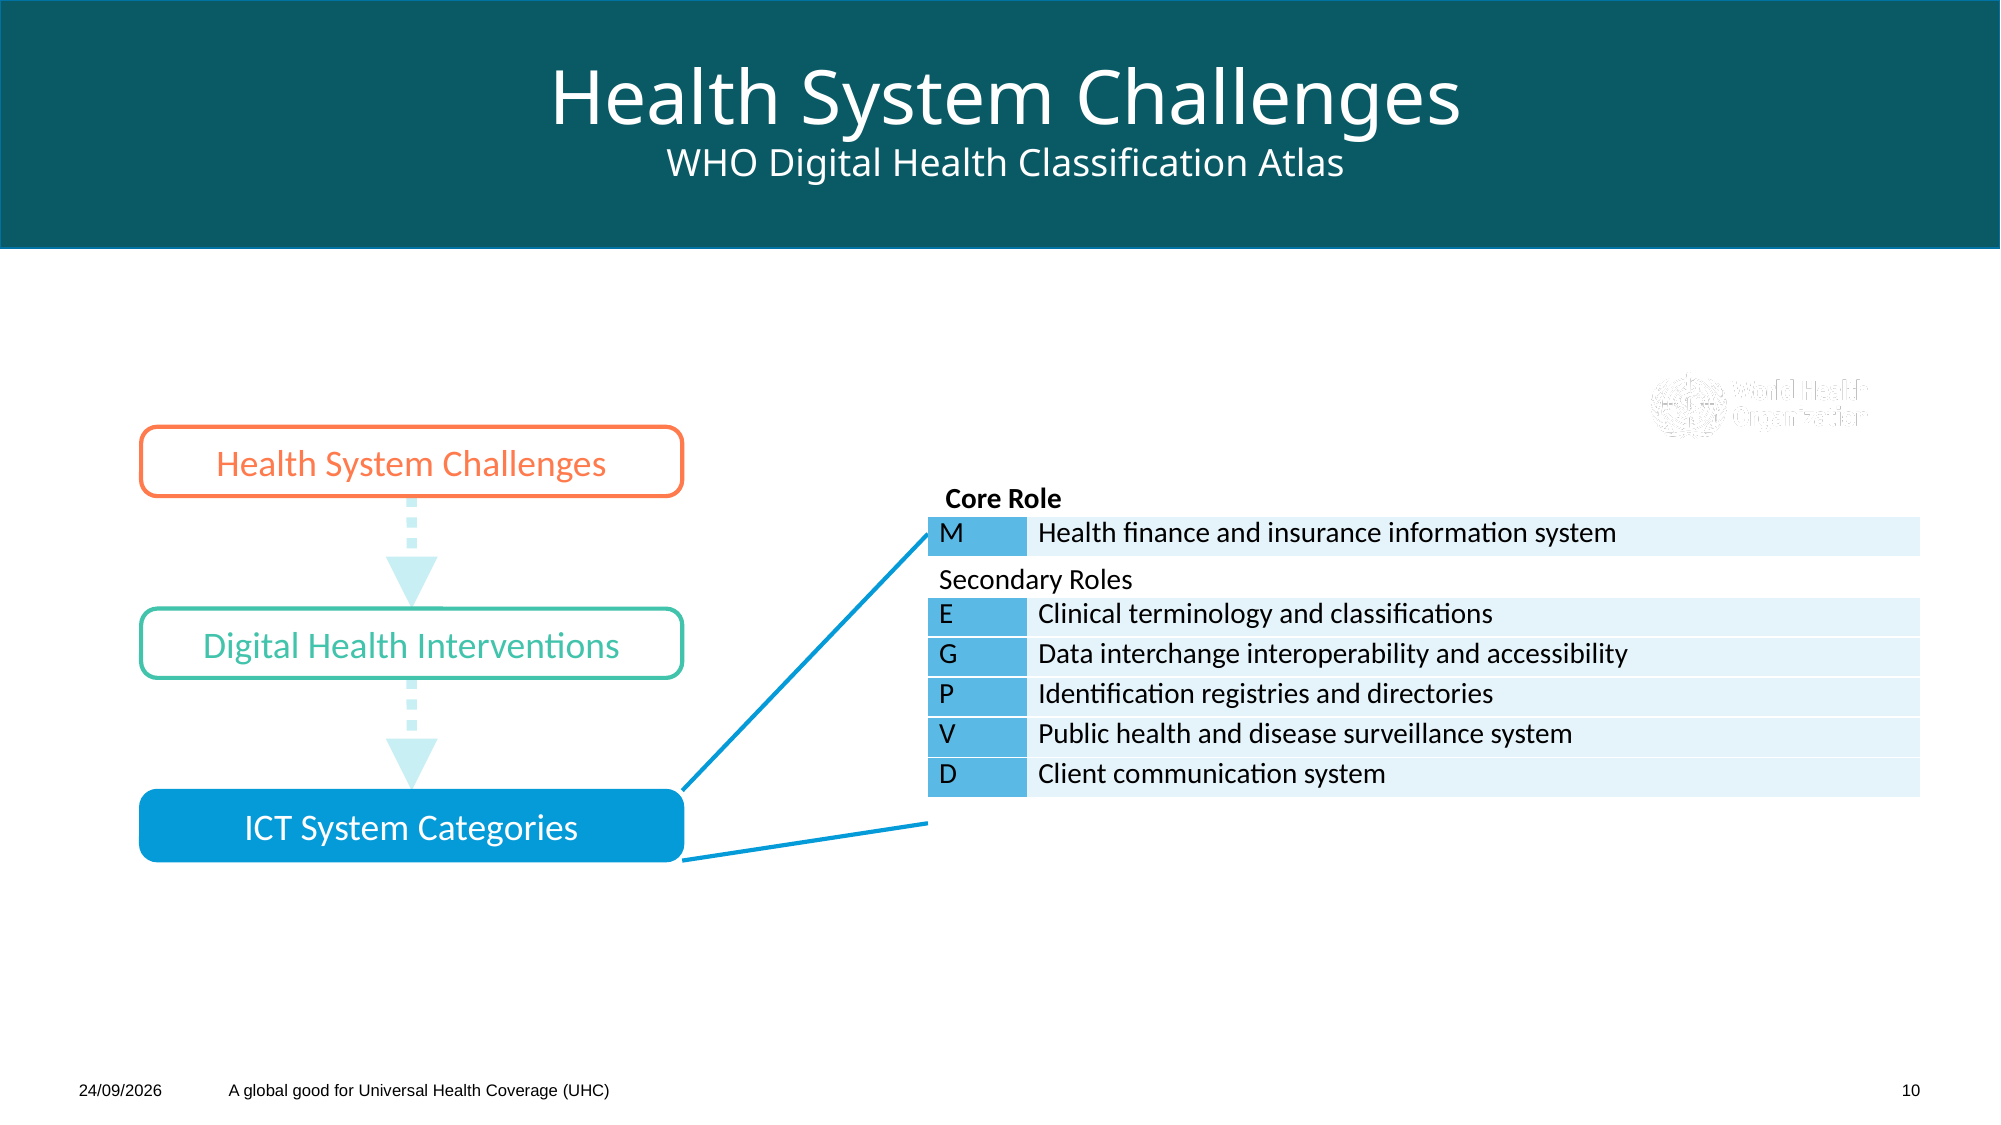

Health System Challenges
WHO Digital Health Classification Atlas
Health System Challenges
| Core Role | |
| --- | --- |
| M | Health finance and insurance information system |
| Secondary Roles | |
| E | Clinical terminology and classifications |
| G | Data interchange interoperability and accessibility |
| P | Identification registries and directories |
| V | Public health and disease surveillance system |
| D | Client communication system |
Digital Health Interventions
ICT System Categories
A global good for Universal Health Coverage (UHC)